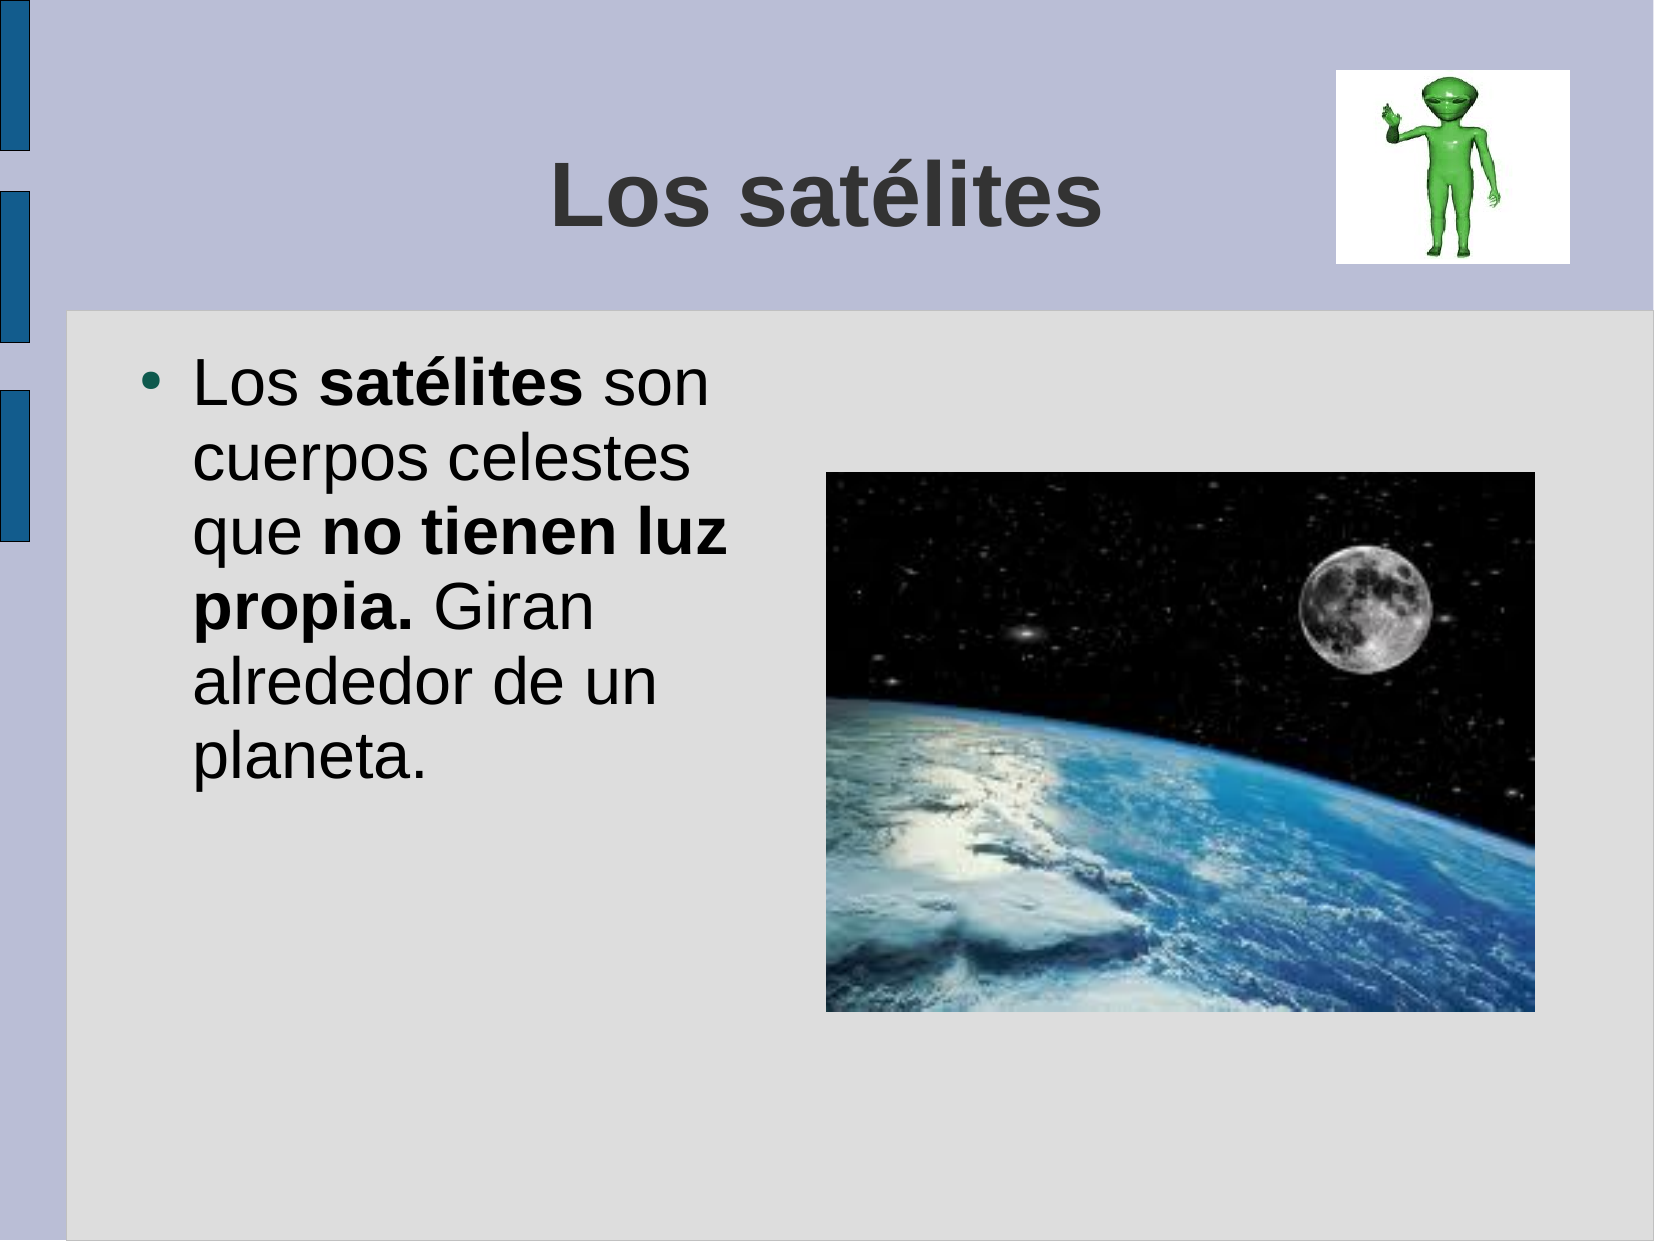

# Los satélites
Los satélites son cuerpos celestes que no tienen luz propia. Giran alrededor de un planeta.